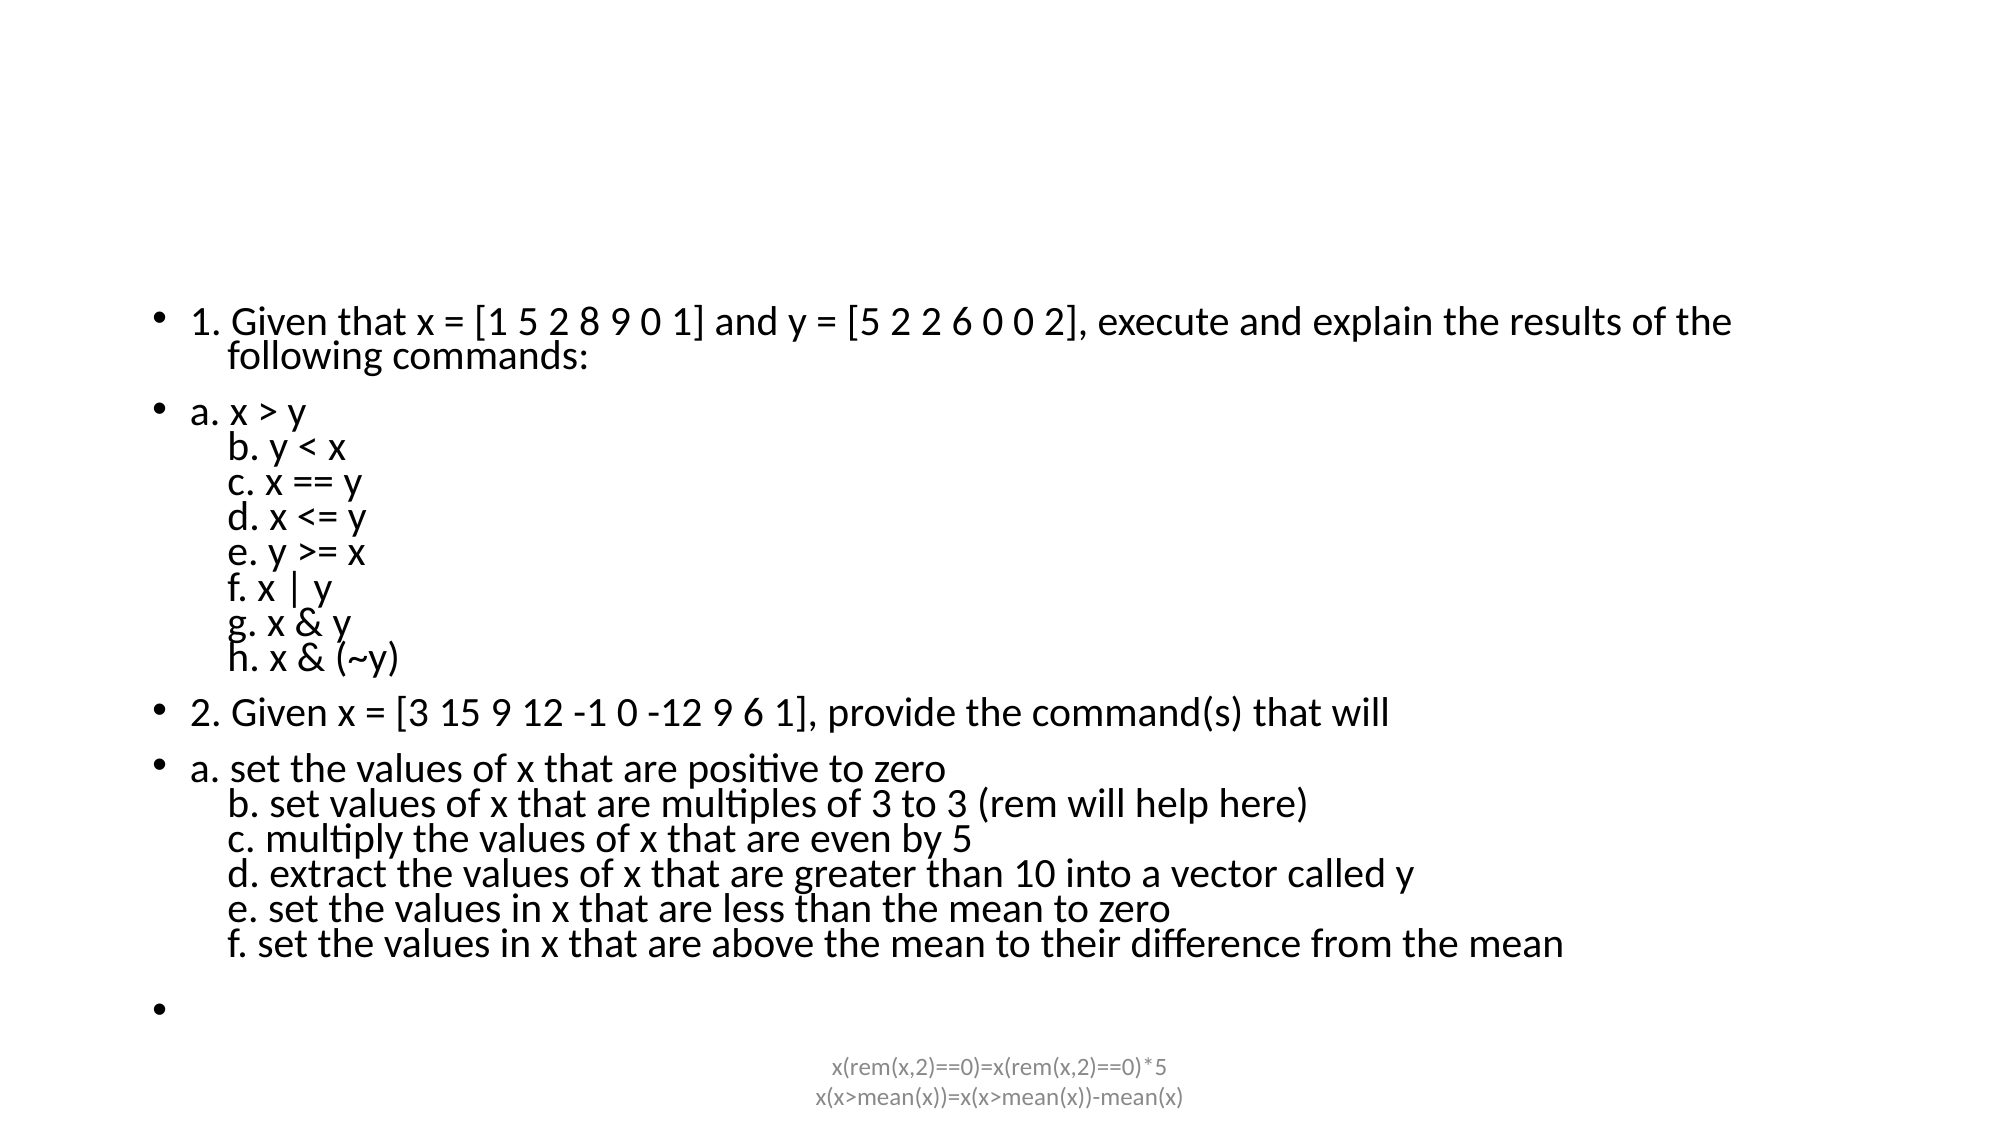

#
1. Given that x = [1 5 2 8 9 0 1] and y = [5 2 2 6 0 0 2], execute and explain the results of the following commands:
a. x > y
b. y < x
c. x == y
d. x <= y
e. y >= x
f. x | y
g. x & y
h. x & (~y)
2. Given x = [3 15 9 12 -1 0 -12 9 6 1], provide the command(s) that will
a. set the values of x that are positive to zero
b. set values of x that are multiples of 3 to 3 (rem will help here)
c. multiply the values of x that are even by 5
d. extract the values of x that are greater than 10 into a vector called y
e. set the values in x that are less than the mean to zero
f. set the values in x that are above the mean to their difference from the mean
x(rem(x,2)==0)=x(rem(x,2)==0)*5
x(x>mean(x))=x(x>mean(x))-mean(x)